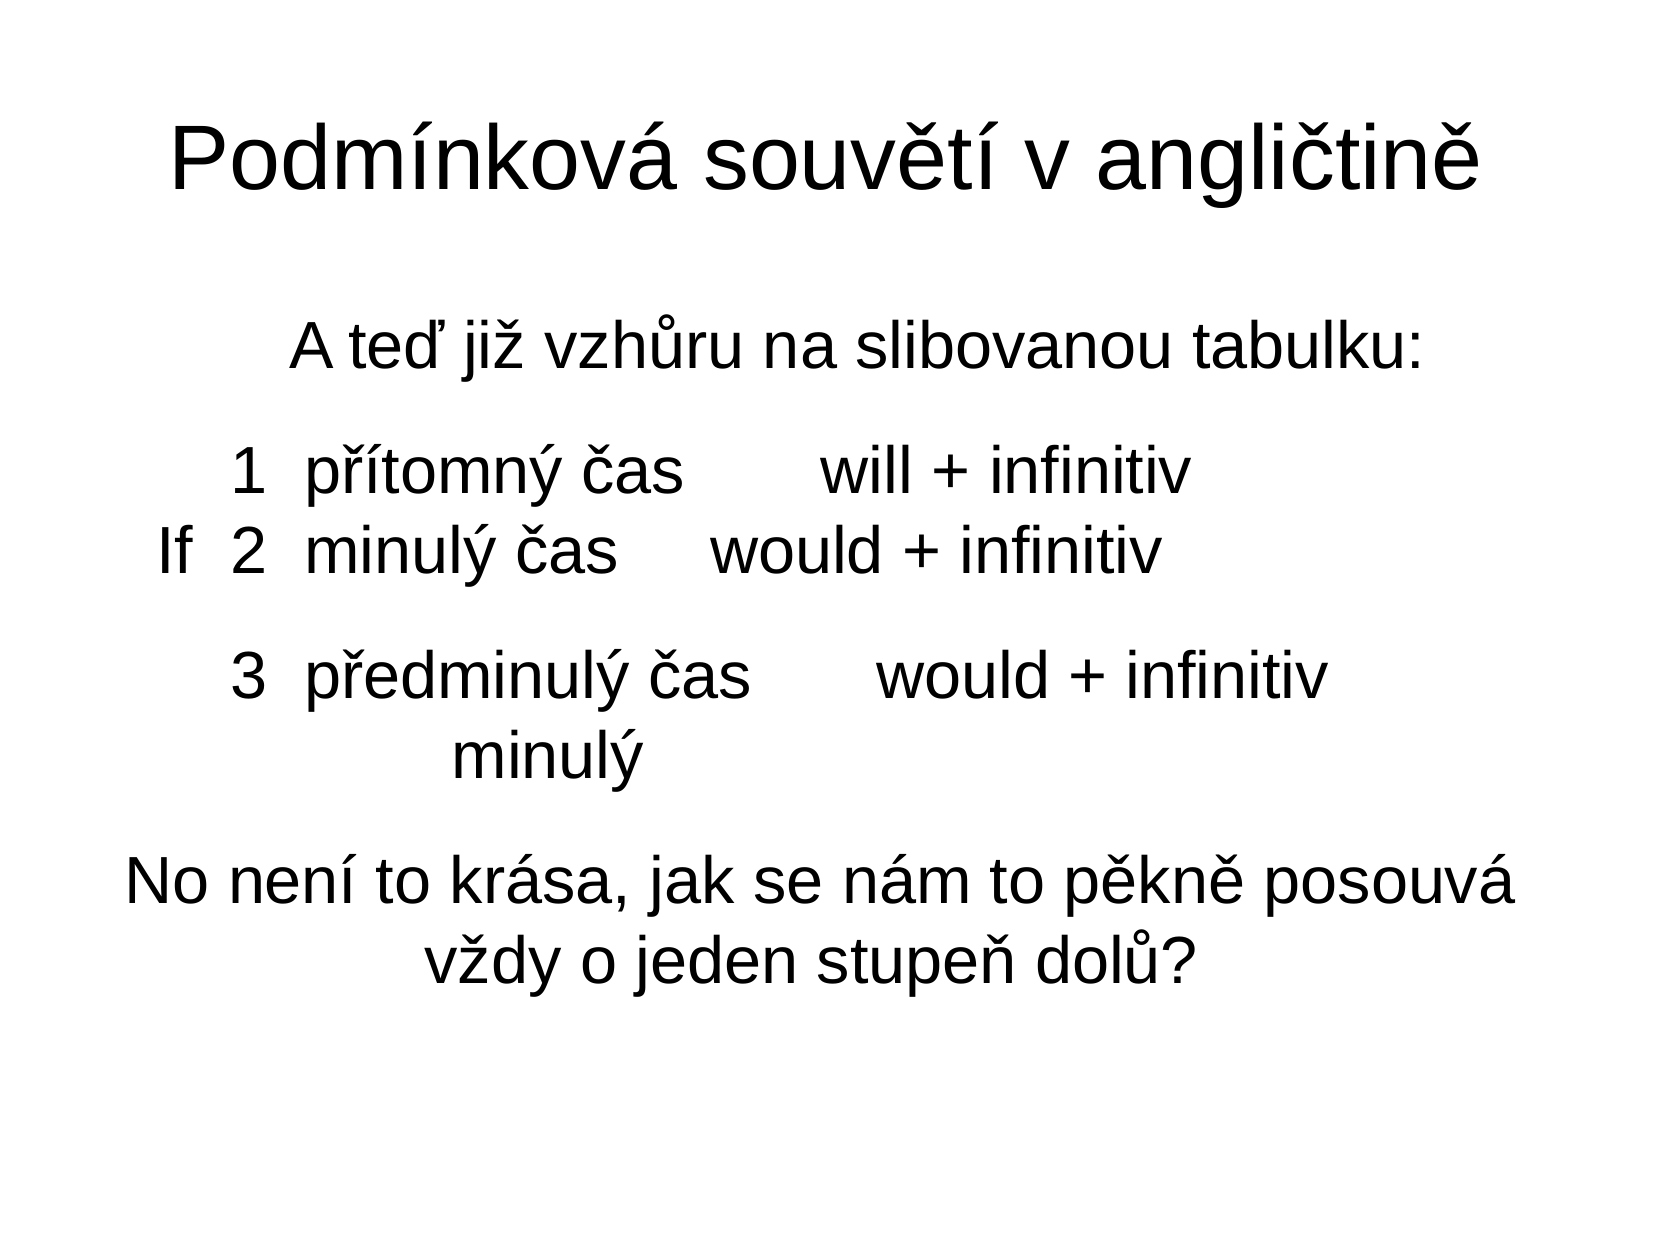

Podmínková souvětí v angličtině
	A teď již vzhůru na slibovanou tabulku:
		1	přítomný čas		will + infinitiv
	If	2	minulý čas	 would + infinitiv
		3	předminulý čas	 would + infinitiv 								minulý
No není to krása, jak se nám to pěkně posouvá vždy o jeden stupeň dolů?